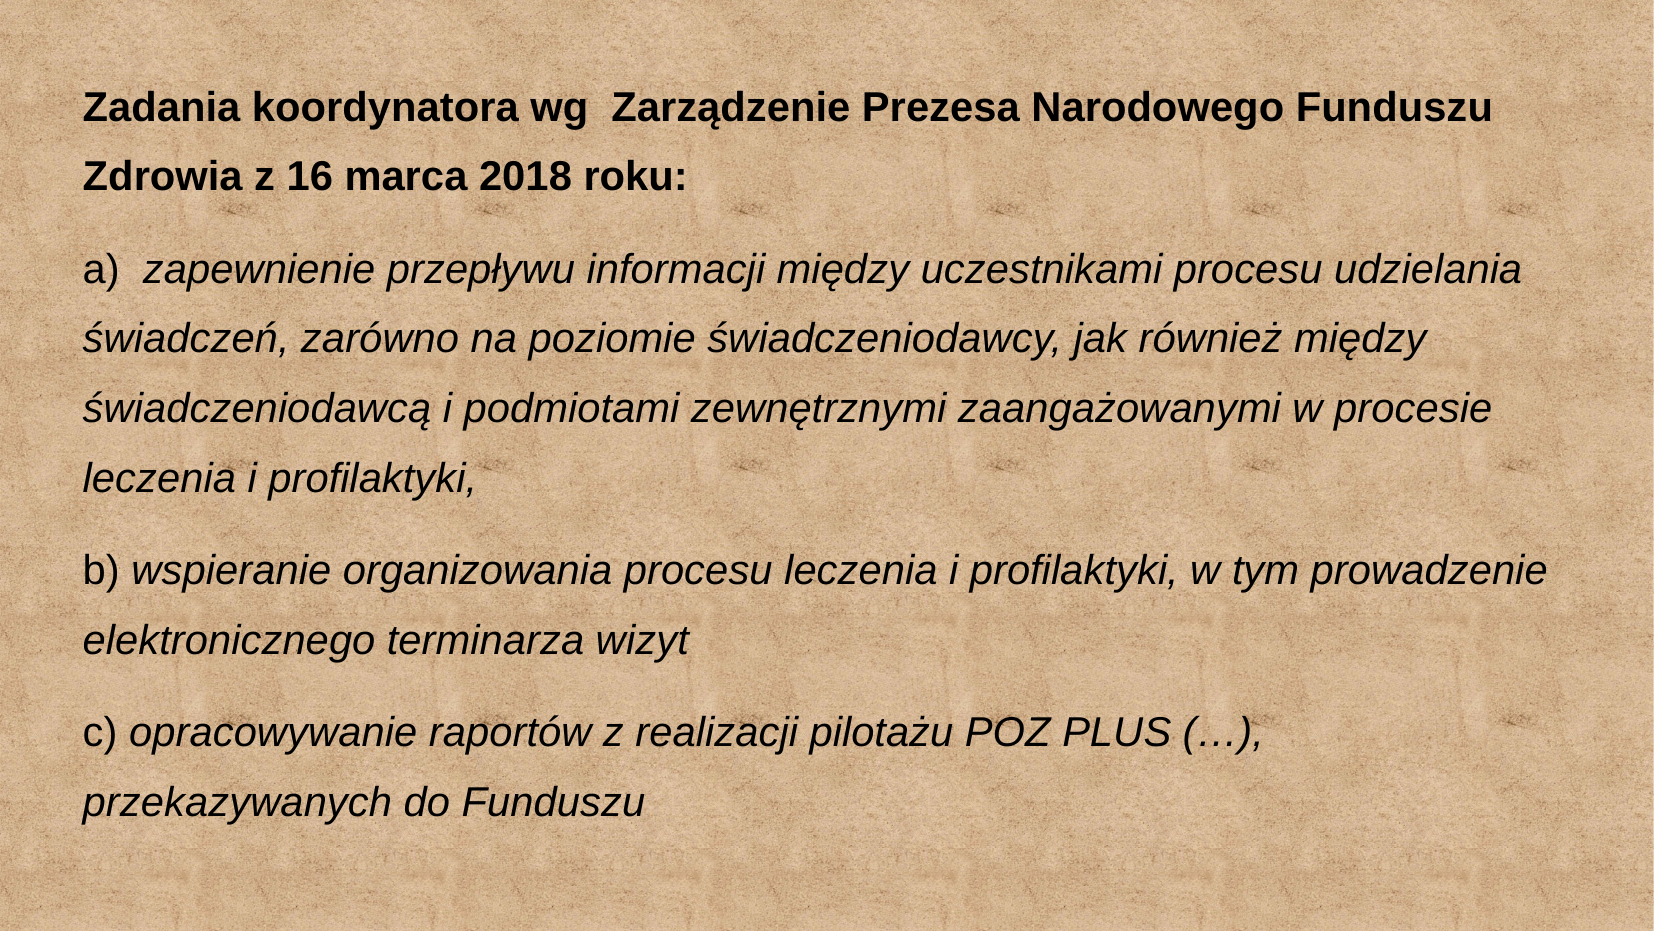

# Zadania koordynatora wg Zarządzenie Prezesa Narodowego Funduszu Zdrowia z 16 marca 2018 roku:
a) zapewnienie przepływu informacji między uczestnikami procesu udzielania świadczeń, zarówno na poziomie świadczeniodawcy, jak również między świadczeniodawcą i podmiotami zewnętrznymi zaangażowanymi w procesie leczenia i profilaktyki,
b) wspieranie organizowania procesu leczenia i profilaktyki, w tym prowadzenie elektronicznego terminarza wizyt
c) opracowywanie raportów z realizacji pilotażu POZ PLUS (…), przekazywanych do Funduszu